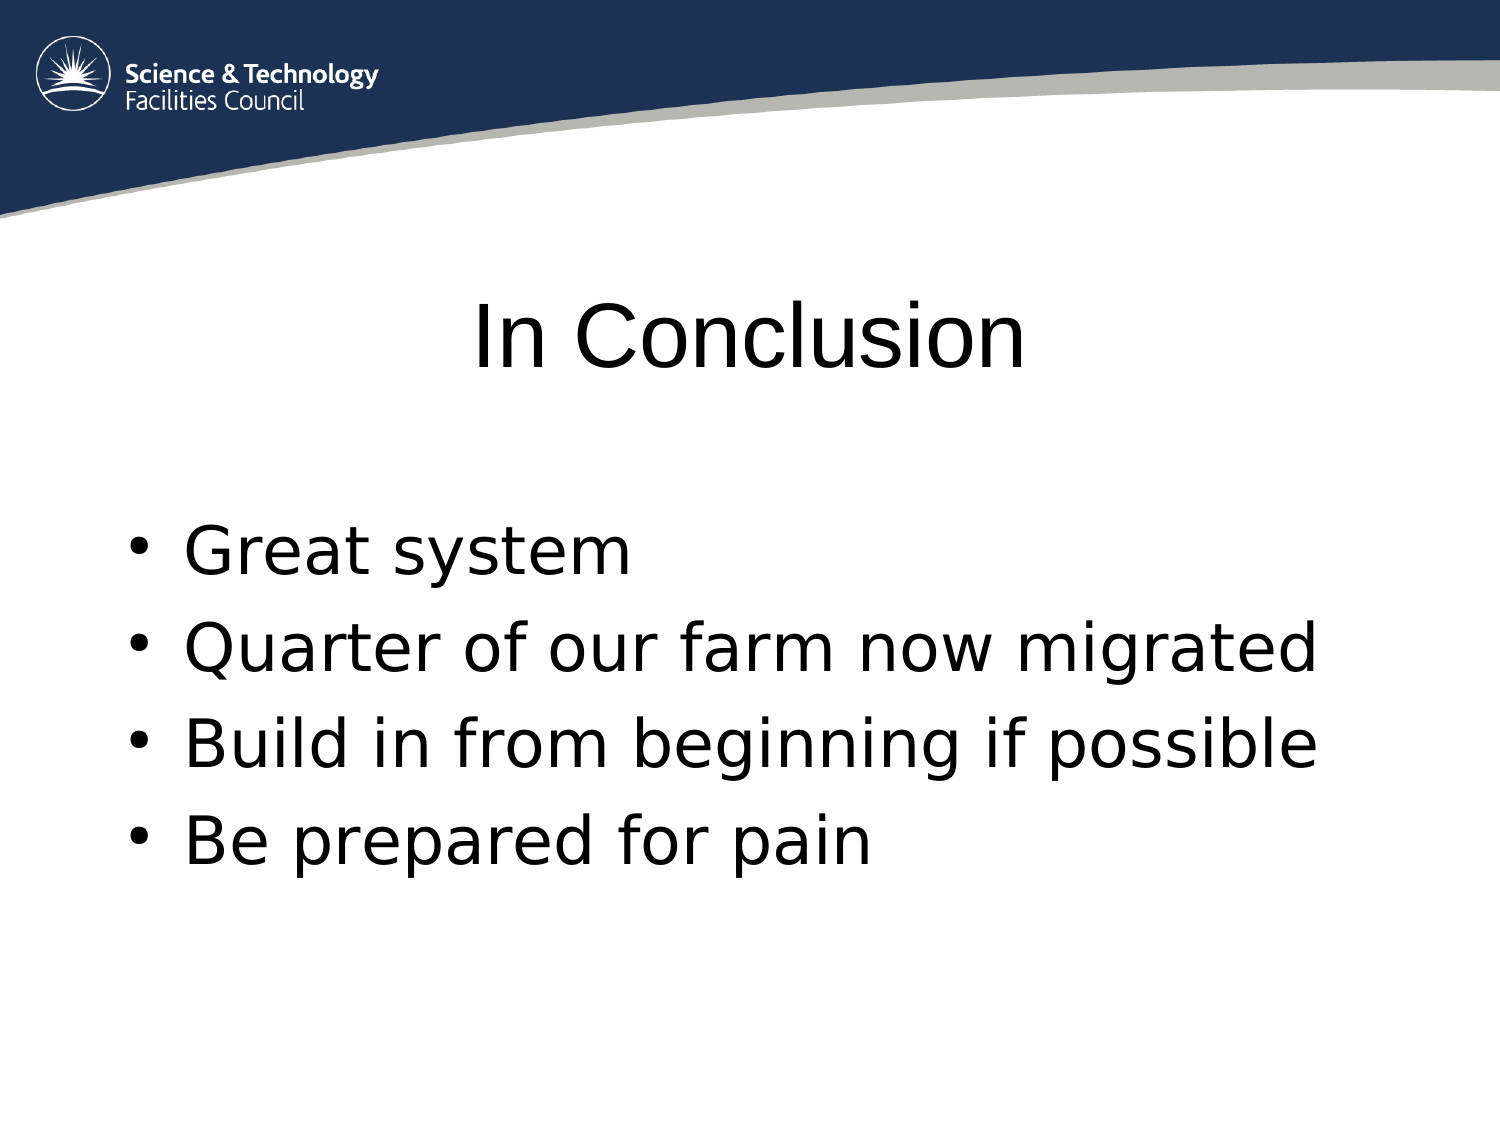

# In Conclusion
Great system
Quarter of our farm now migrated
Build in from beginning if possible
Be prepared for pain